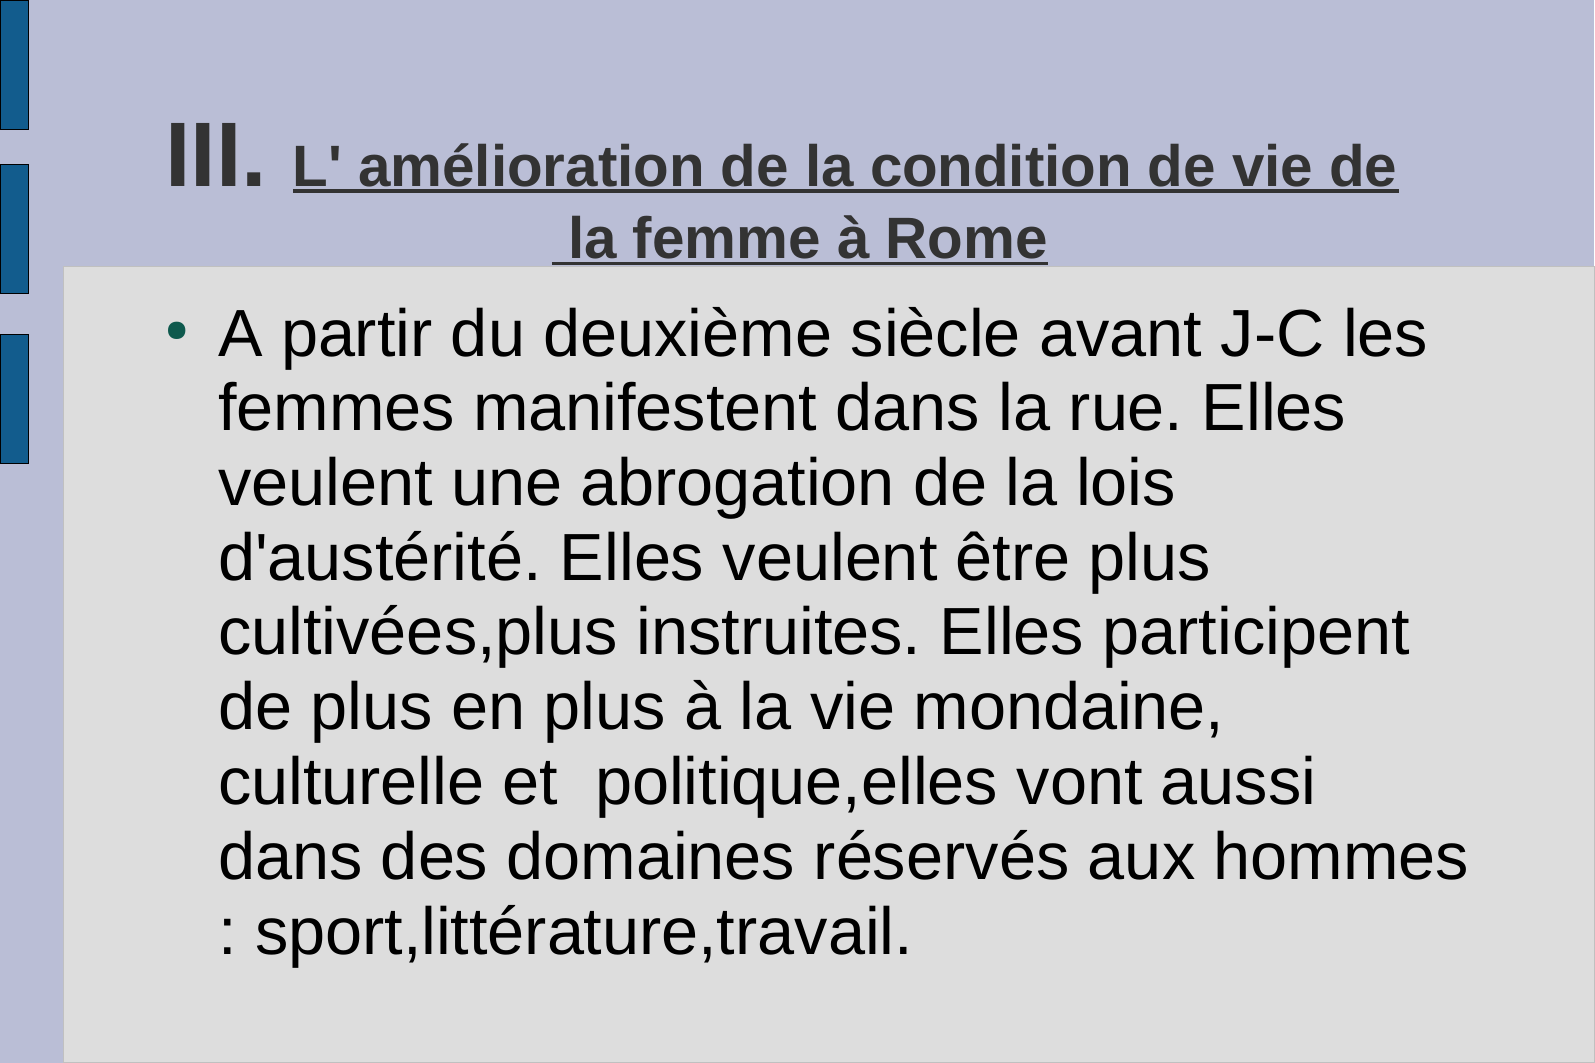

# III. L' amélioration de la condition de vie de la femme à Rome
A partir du deuxième siècle avant J-C les femmes manifestent dans la rue. Elles veulent une abrogation de la lois d'austérité. Elles veulent être plus cultivées,plus instruites. Elles participent de plus en plus à la vie mondaine, culturelle et politique,elles vont aussi dans des domaines réservés aux hommes : sport,littérature,travail.